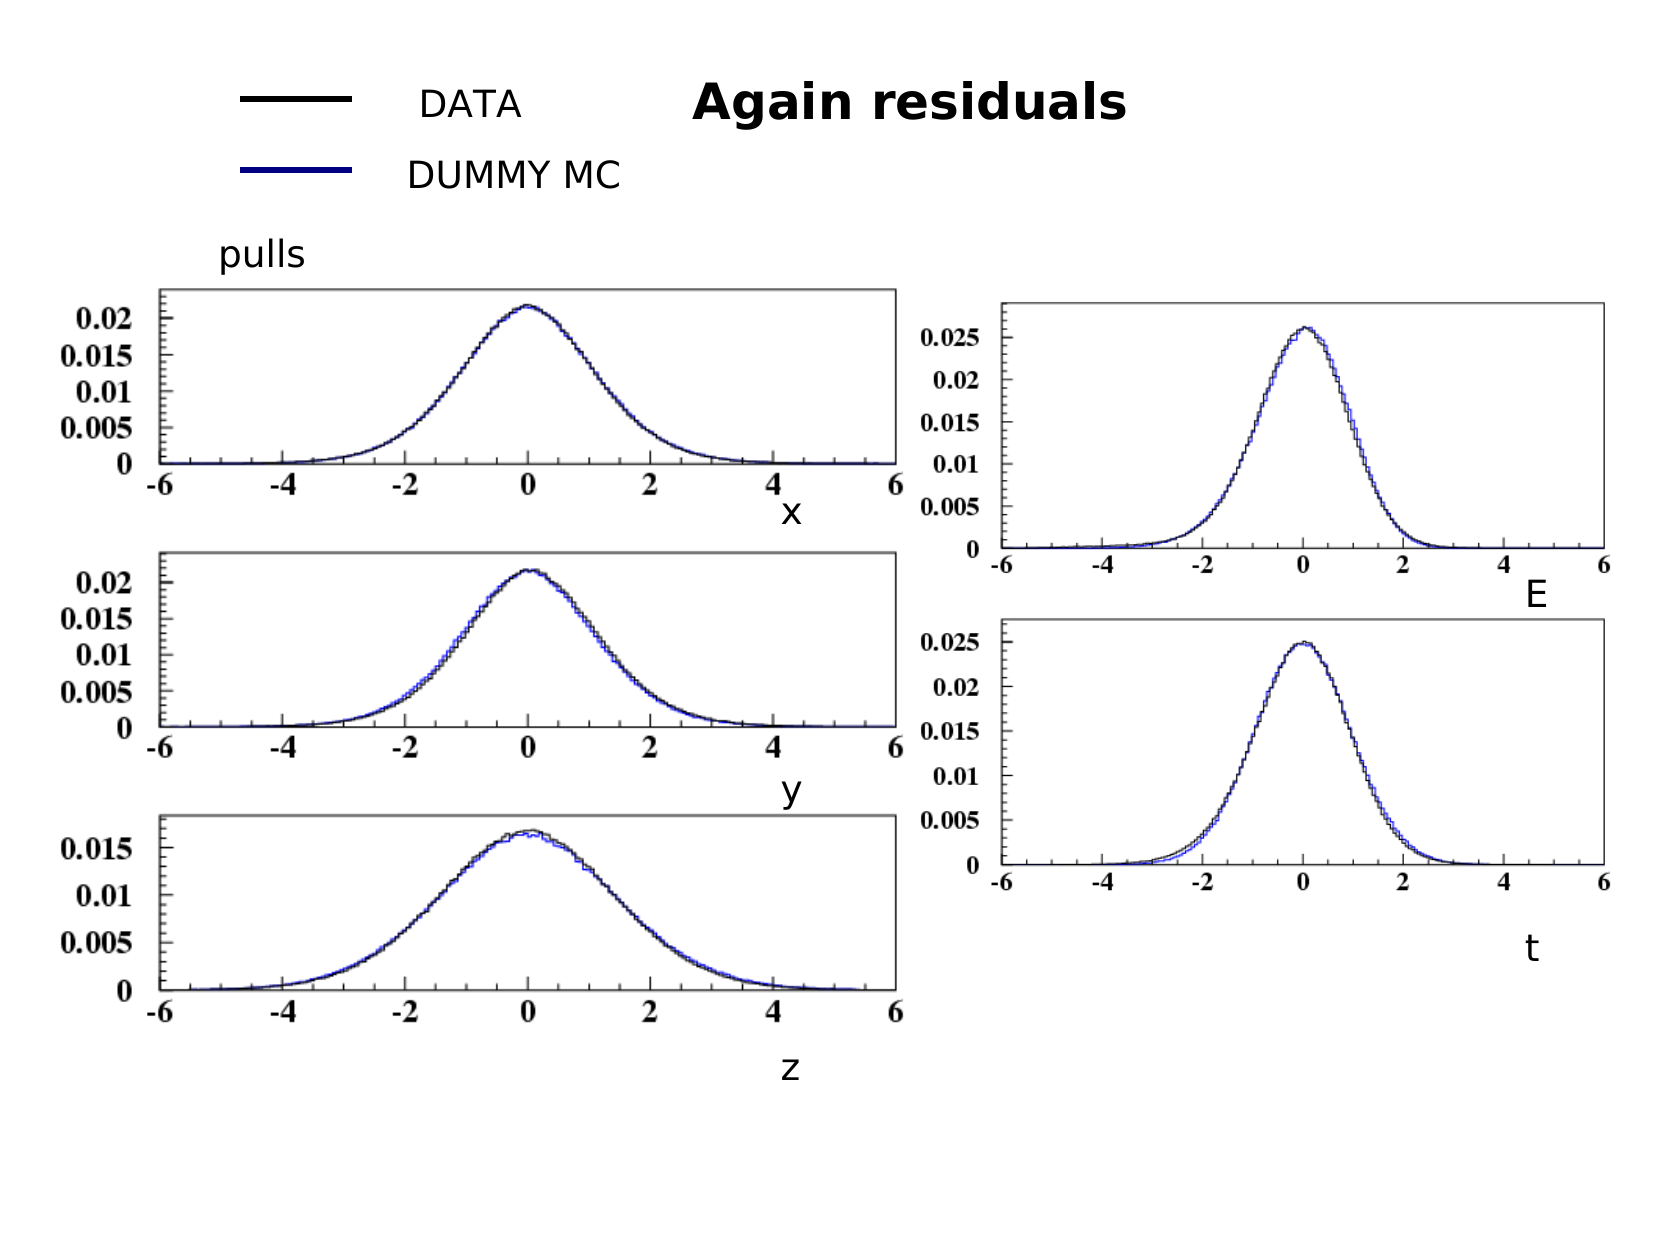

Again residuals
DATA
DUMMY MC
pulls
x
E
y
t
z